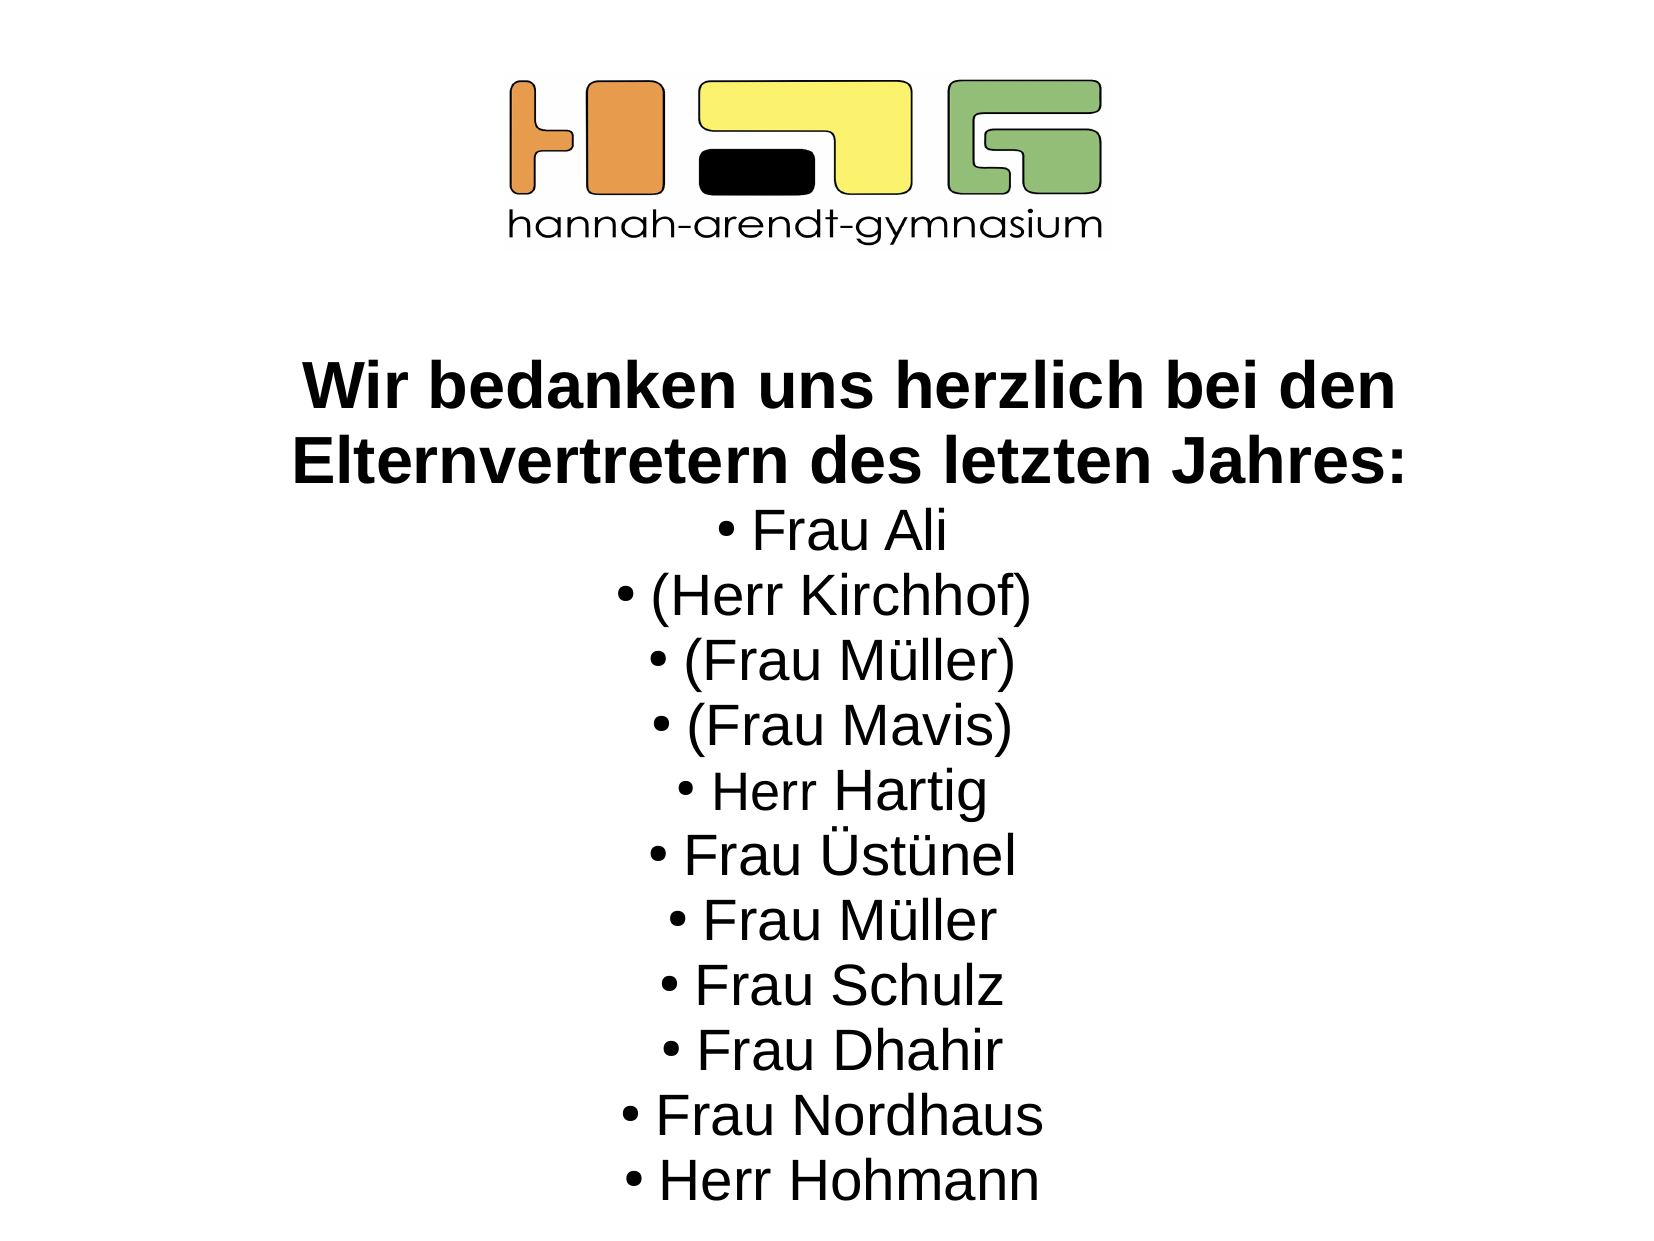

#
Wir bedanken uns herzlich bei den Elternvertretern des letzten Jahres:
Frau Ali
(Herr Kirchhof)
(Frau Müller)
(Frau Mavis)
Herr Hartig
Frau Üstünel
Frau Müller
Frau Schulz
Frau Dhahir
Frau Nordhaus
Herr Hohmann